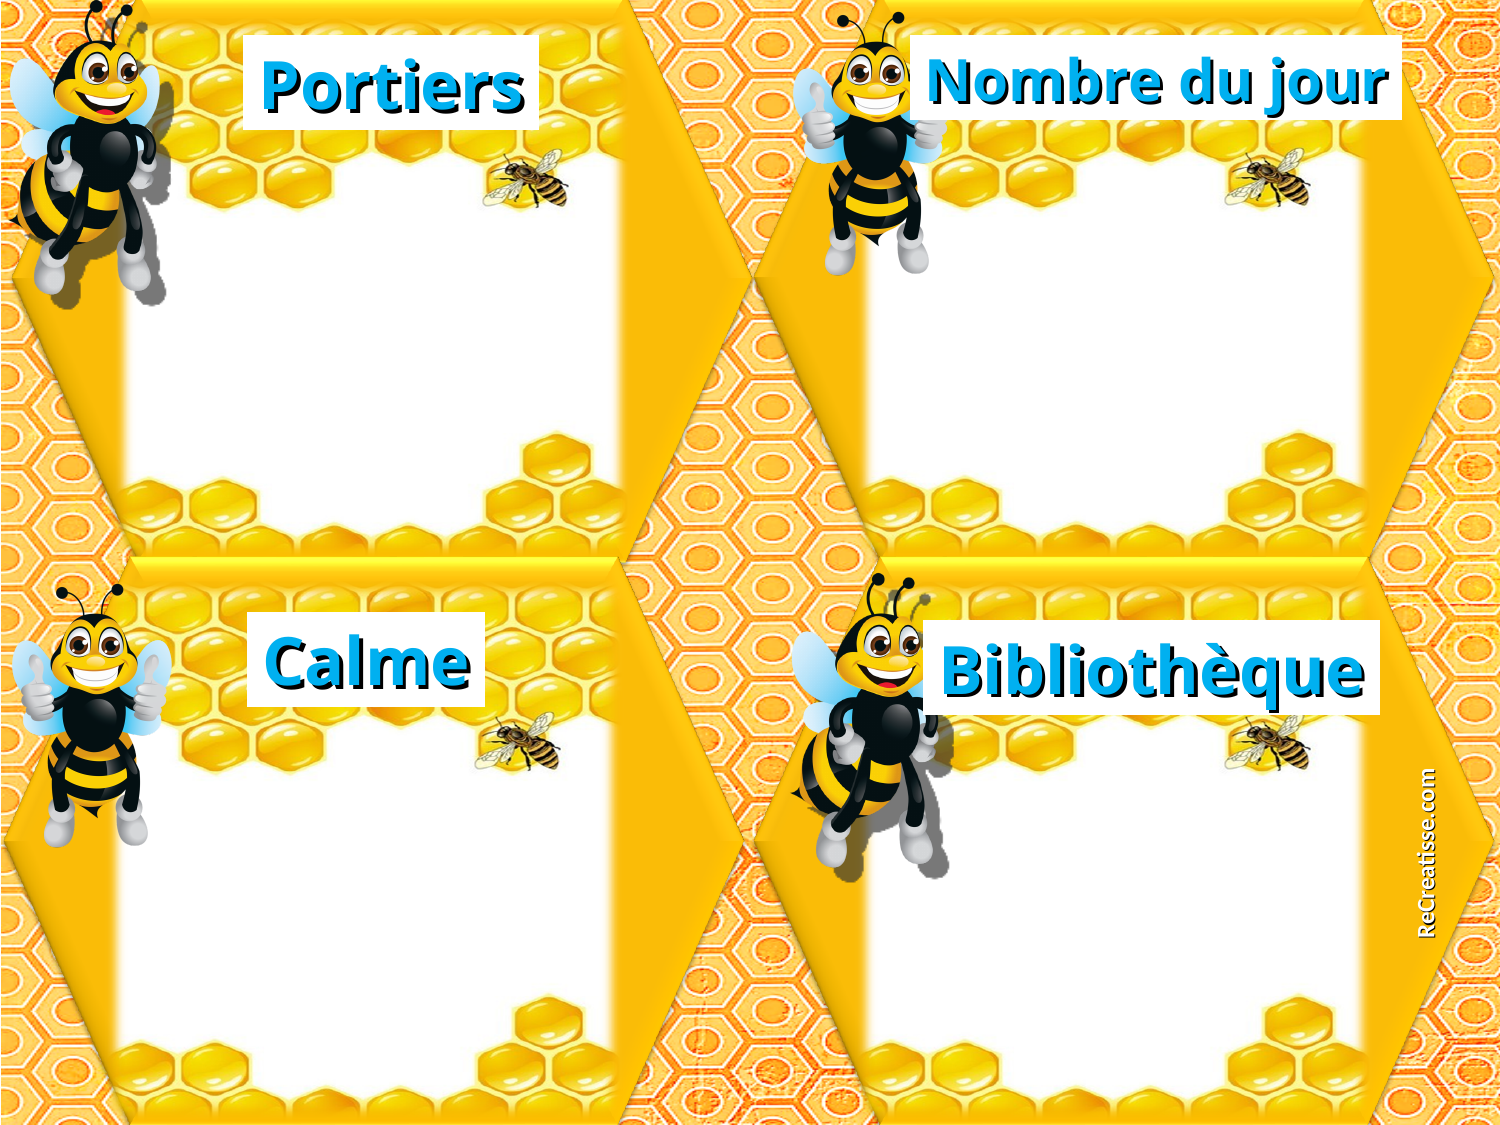

Portiers
Nombre du jour
Calme
Bibliothèque
ReCreatisse.com